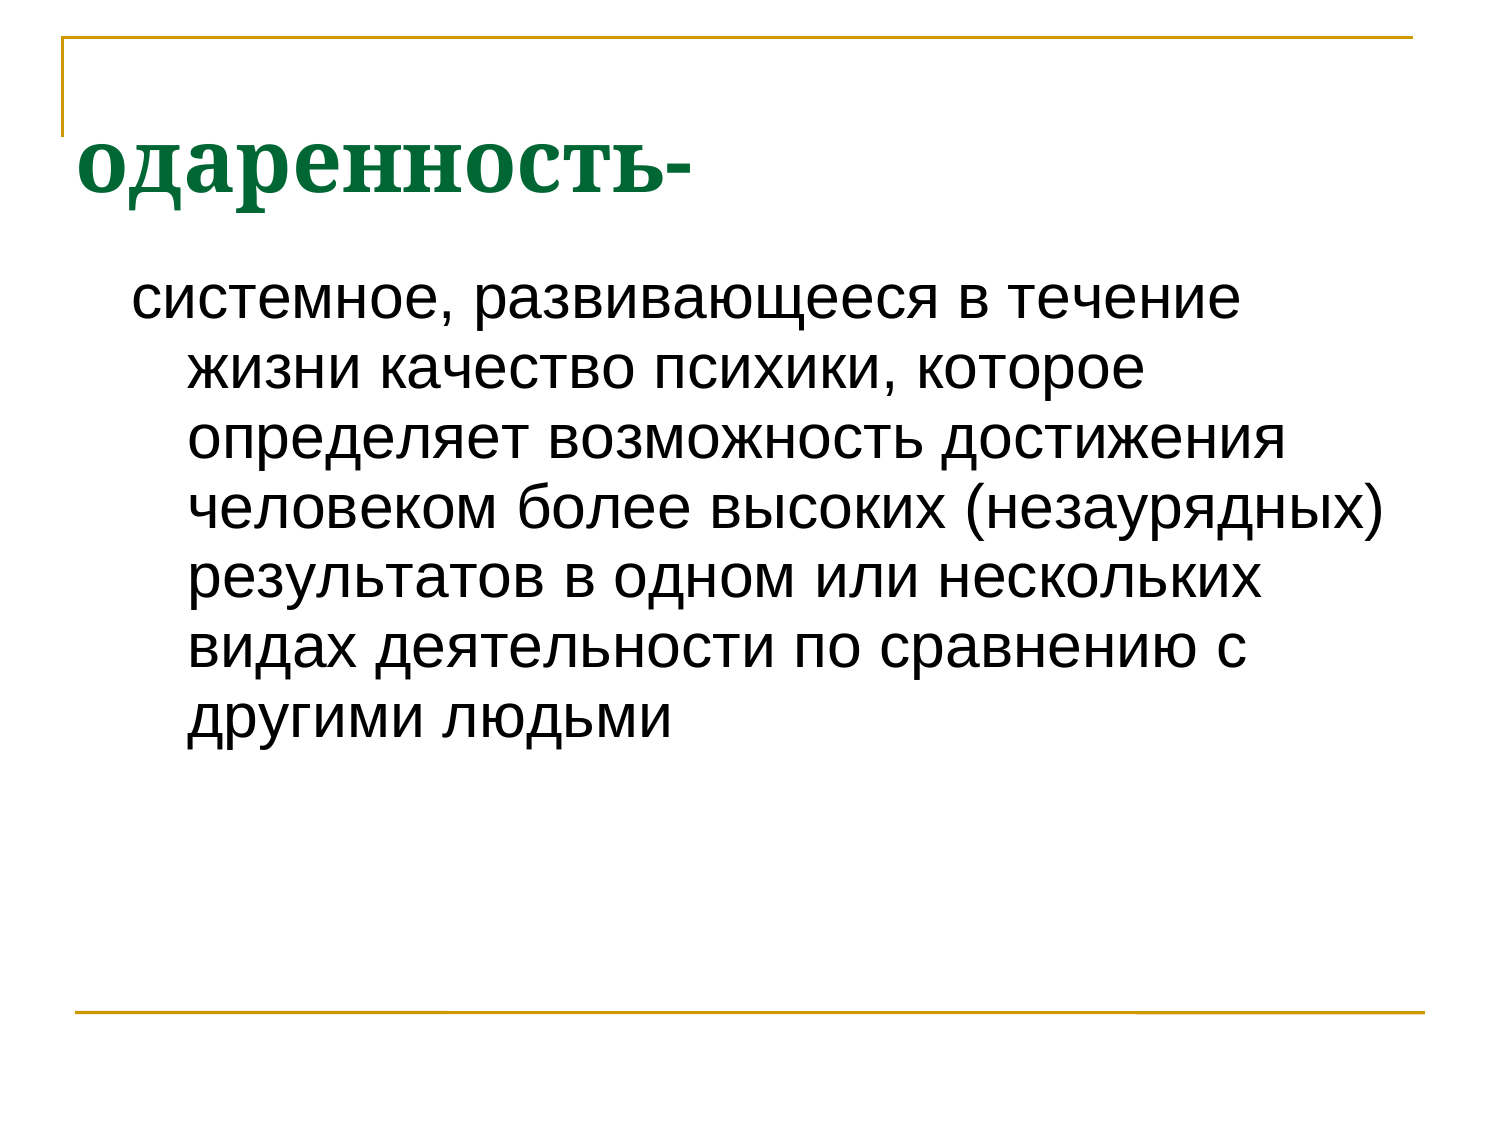

# одаренность-
системное, развивающееся в течение жизни качество психики, которое определяет возможность достижения человеком более высоких (незаурядных) результатов в одном или нескольких видах деятельности по сравнению с другими людьми